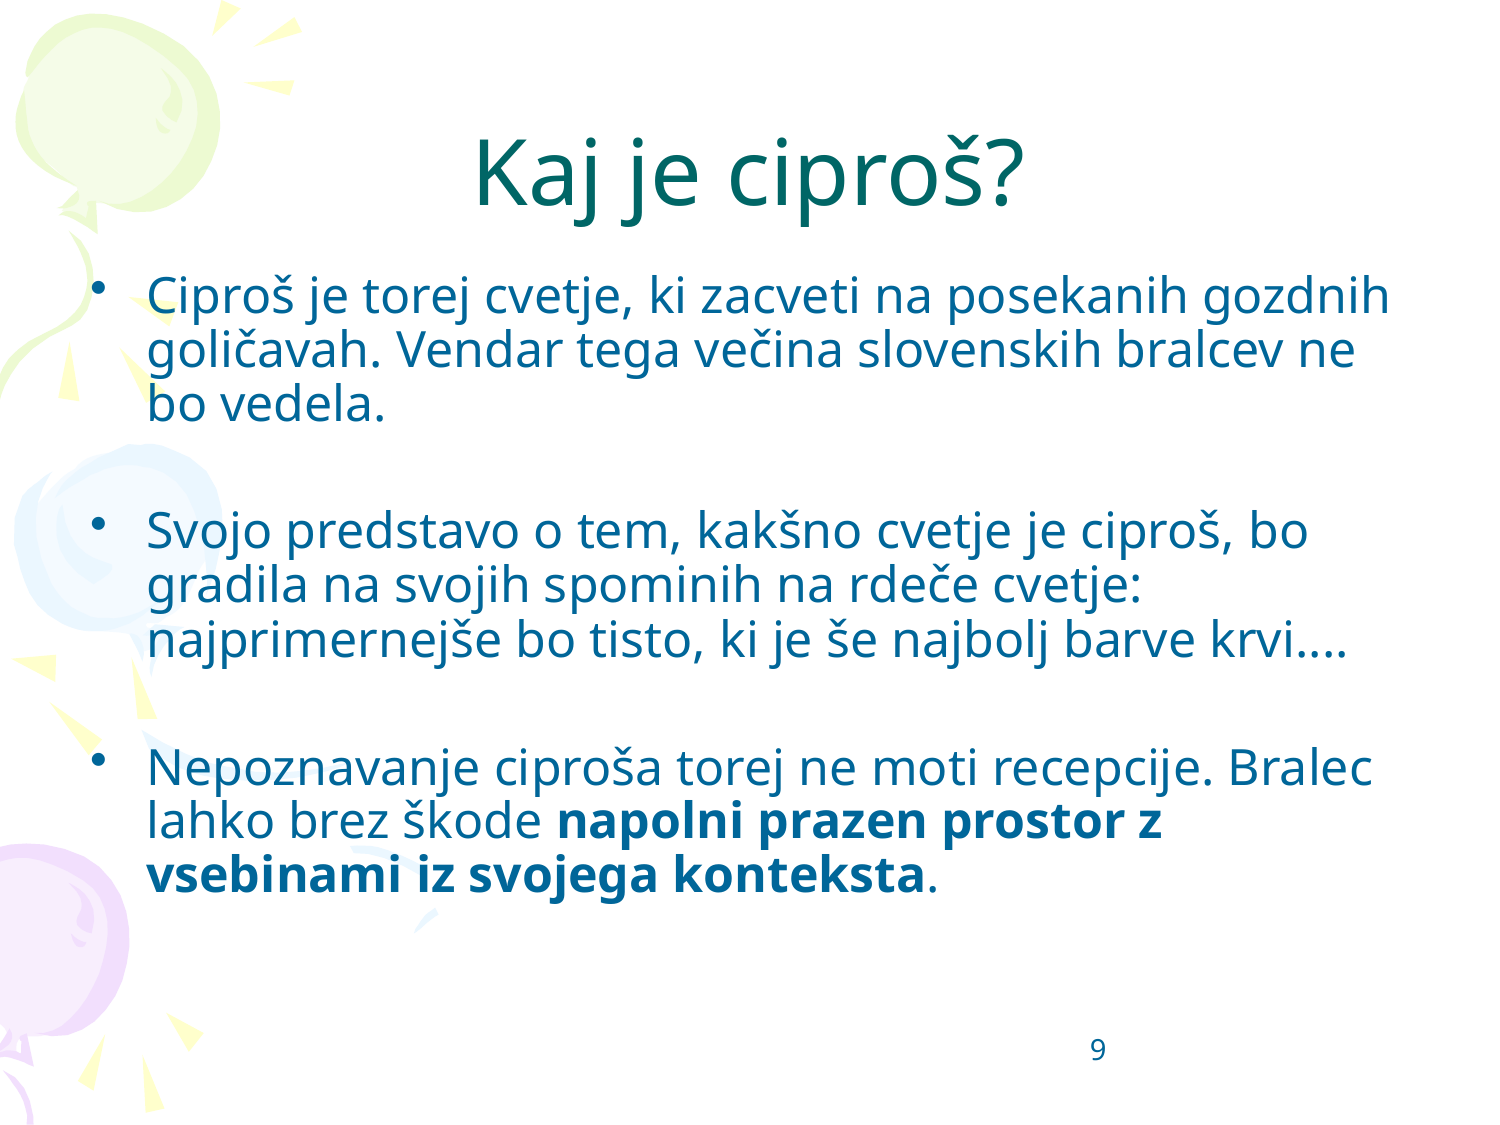

# Kaj je ciproš?
Ciproš je torej cvetje, ki zacveti na posekanih gozdnih goličavah. Vendar tega večina slovenskih bralcev ne bo vedela.
Svojo predstavo o tem, kakšno cvetje je ciproš, bo gradila na svojih spominih na rdeče cvetje: najprimernejše bo tisto, ki je še najbolj barve krvi....
Nepoznavanje ciproša torej ne moti recepcije. Bralec lahko brez škode napolni prazen prostor z vsebinami iz svojega konteksta.